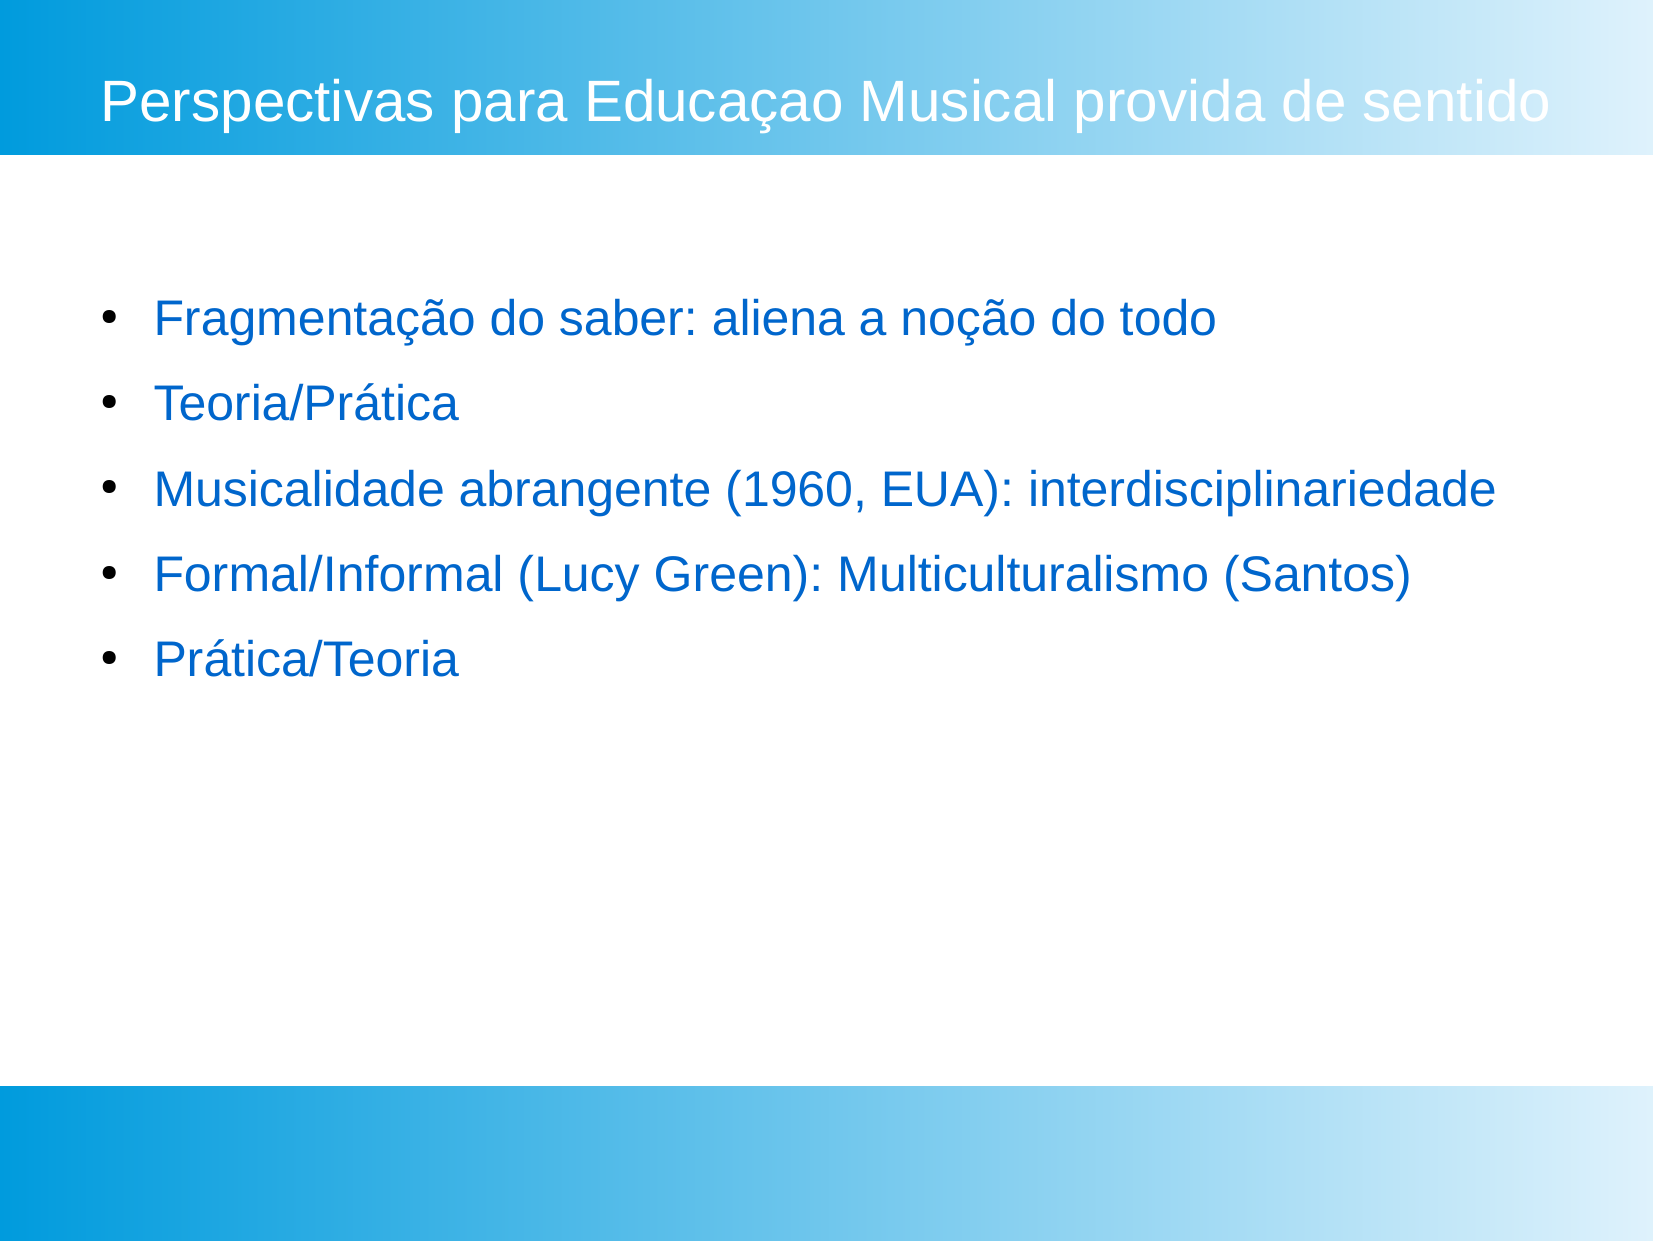

# Perspectivas para Educaçao Musical provida de sentido
Fragmentação do saber: aliena a noção do todo
Teoria/Prática
Musicalidade abrangente (1960, EUA): interdisciplinariedade
Formal/Informal (Lucy Green): Multiculturalismo (Santos)
Prática/Teoria